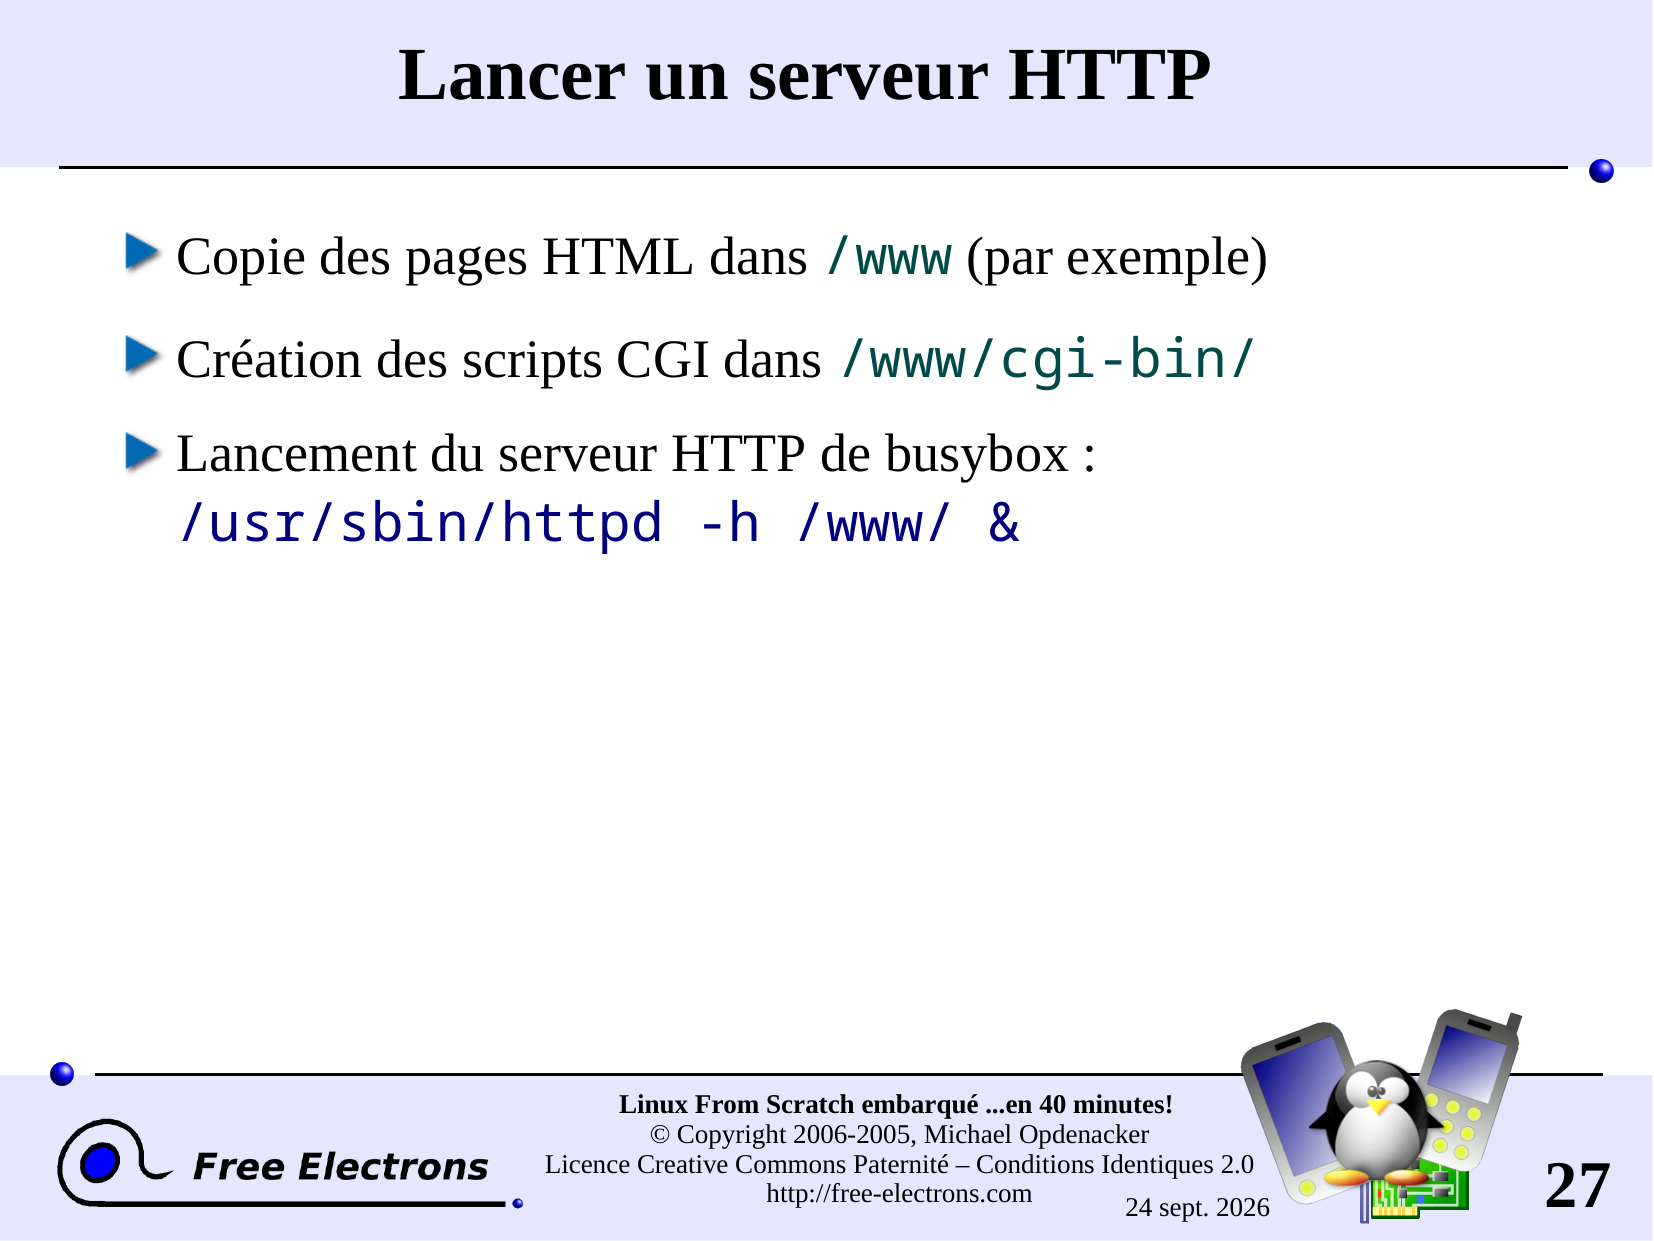

# Lancer un serveur HTTP
Copie des pages HTML dans /www (par exemple)
Création des scripts CGI dans /www/cgi-bin/
Lancement du serveur HTTP de busybox :
/usr/sbin/httpd -h /www/ &